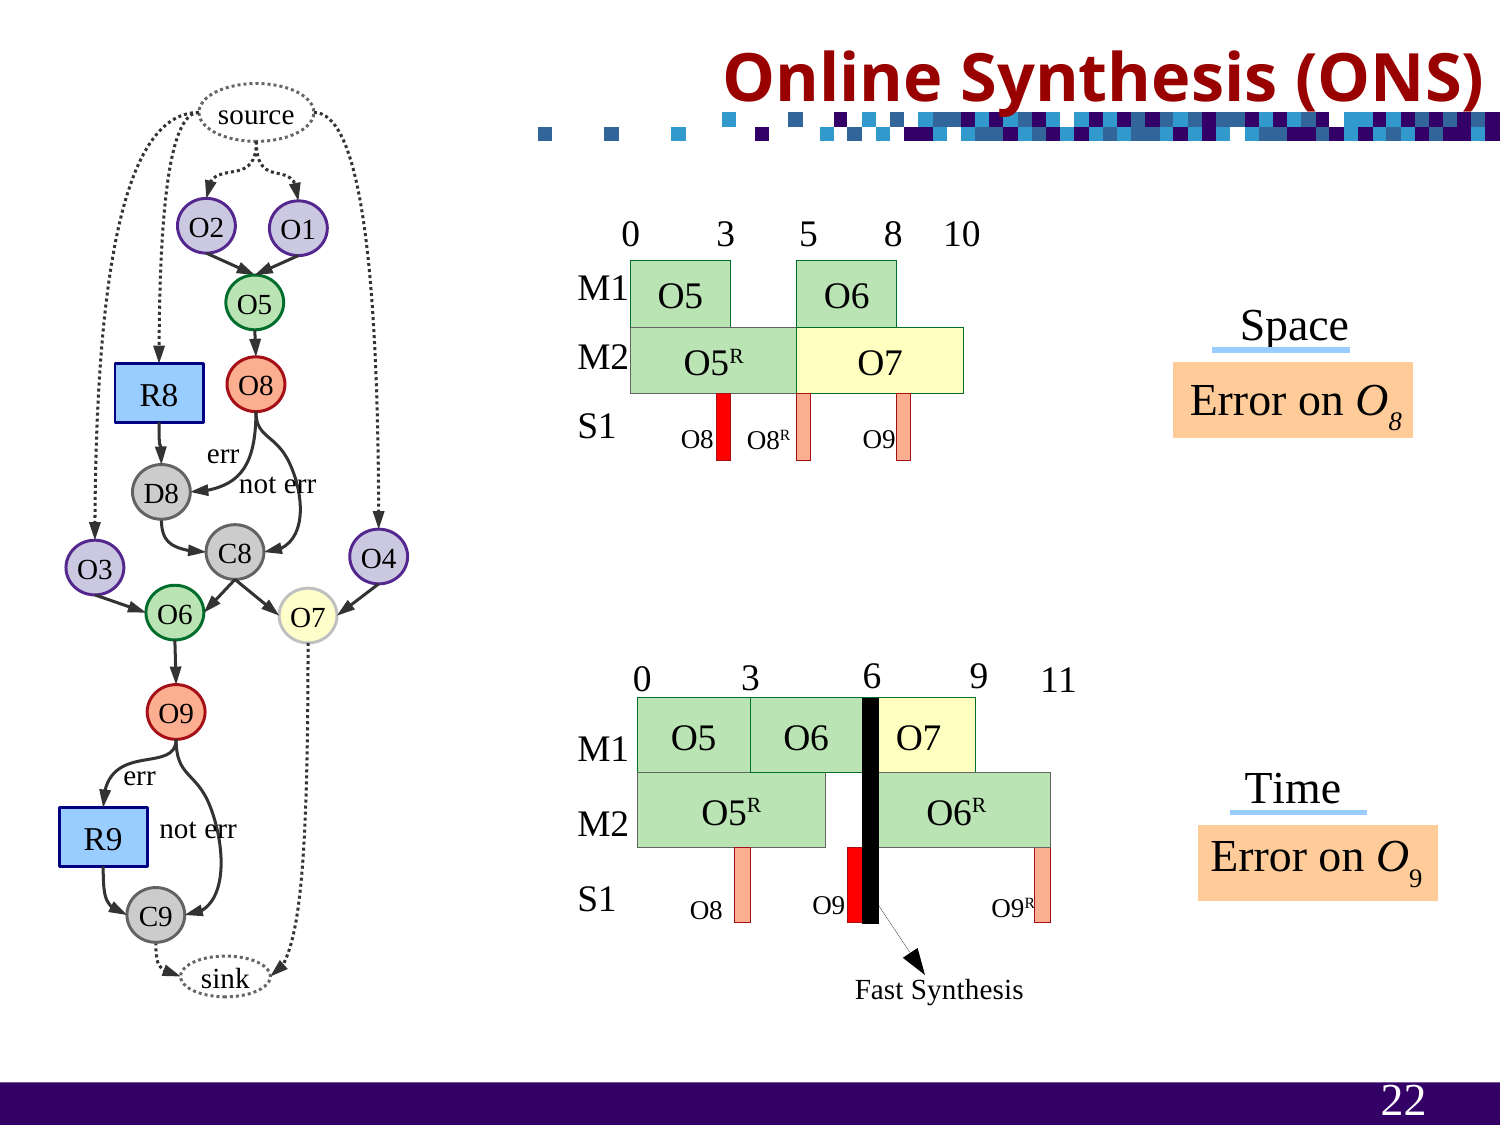

# Online Synthesis (ONS)
source
O2
O1
0
3
5
8
10
M1
O5
O6
O5
Space
M2
O5R
O7
O8
Error on O8
R8
S1
O8
O9
O8R
D8
C8
O4
O3
O6
O7
6
9
3
0
11
O9
O5
O6
O7
M1
Time
O5R
O6R
M2
R9
Error on O9
S1
O9
O9R
O8
C9
sink
Fast Synthesis
(b) Recovery using ONS